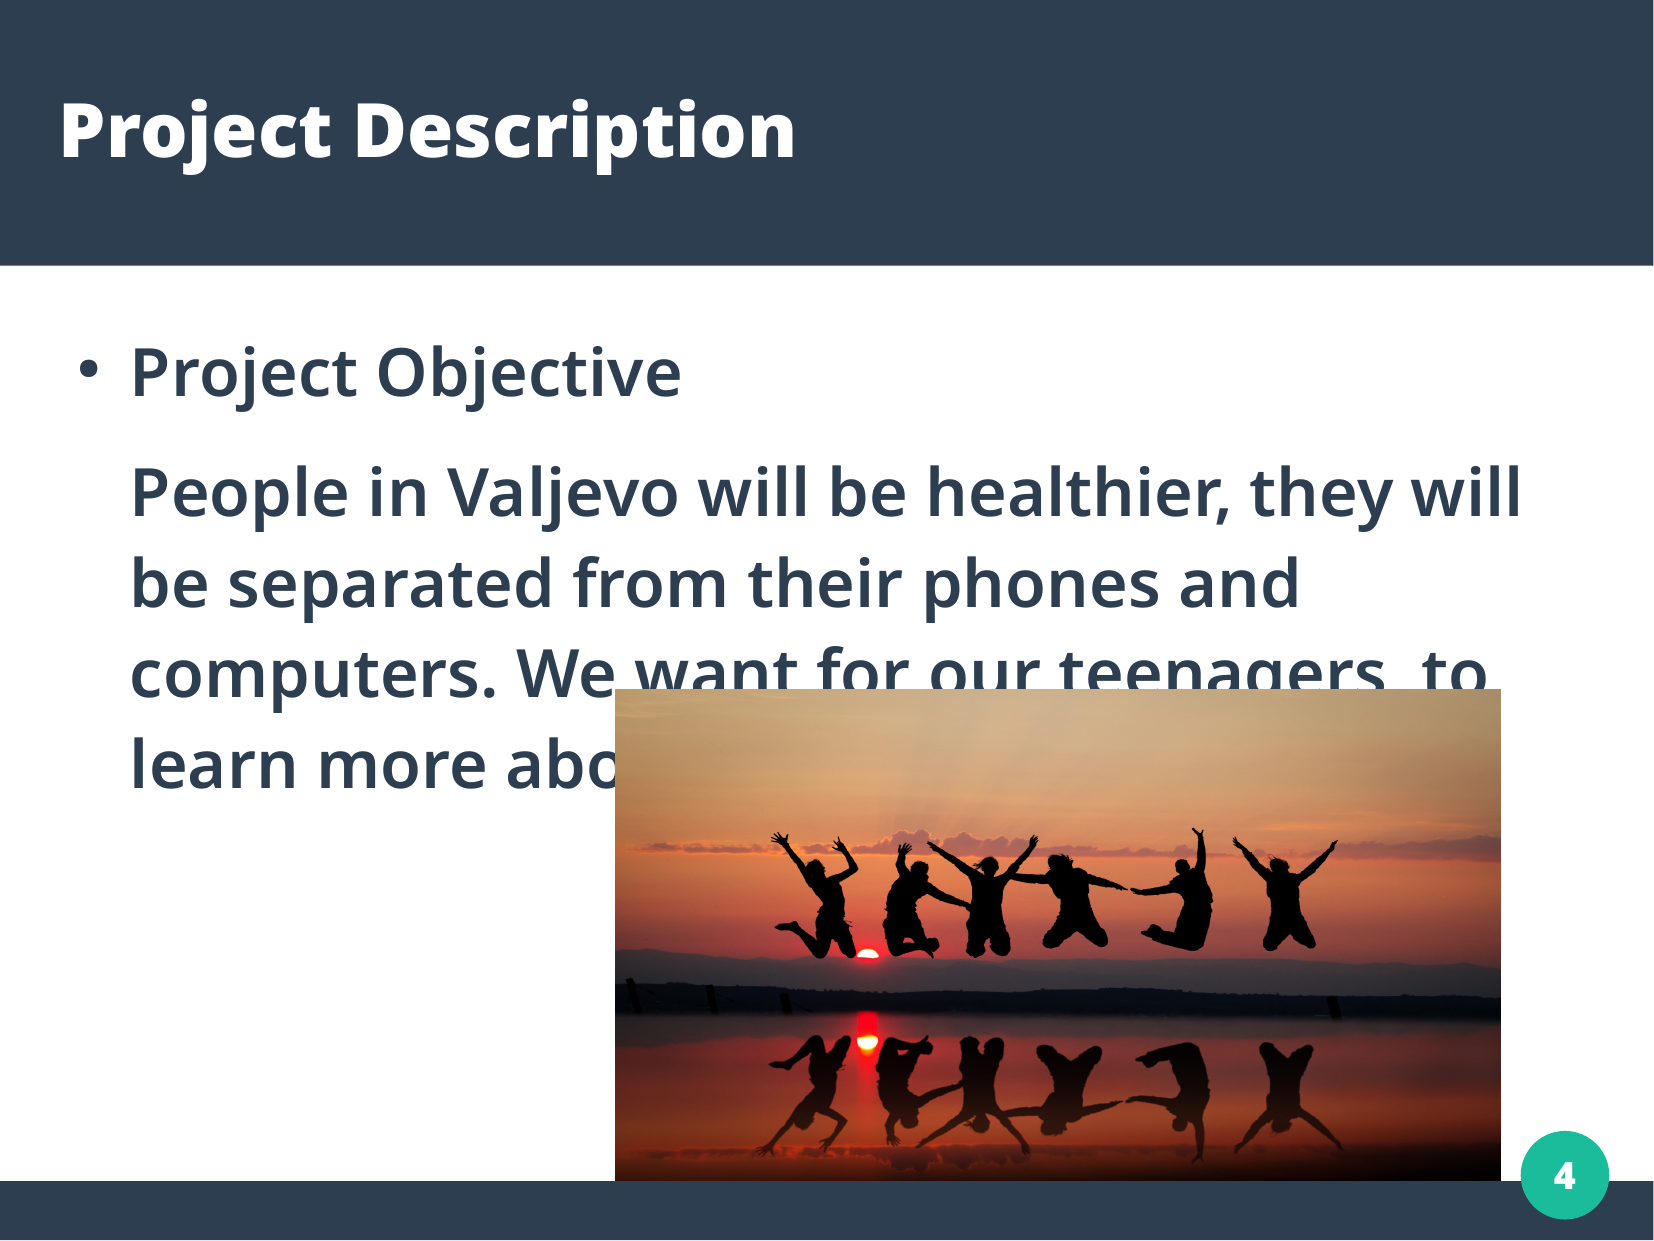

# Project Description
Project Objective
People in Valjevo will be healthier, they will be separated from their phones and computers. We want for our teenagers to learn more about nature and friendship.
4